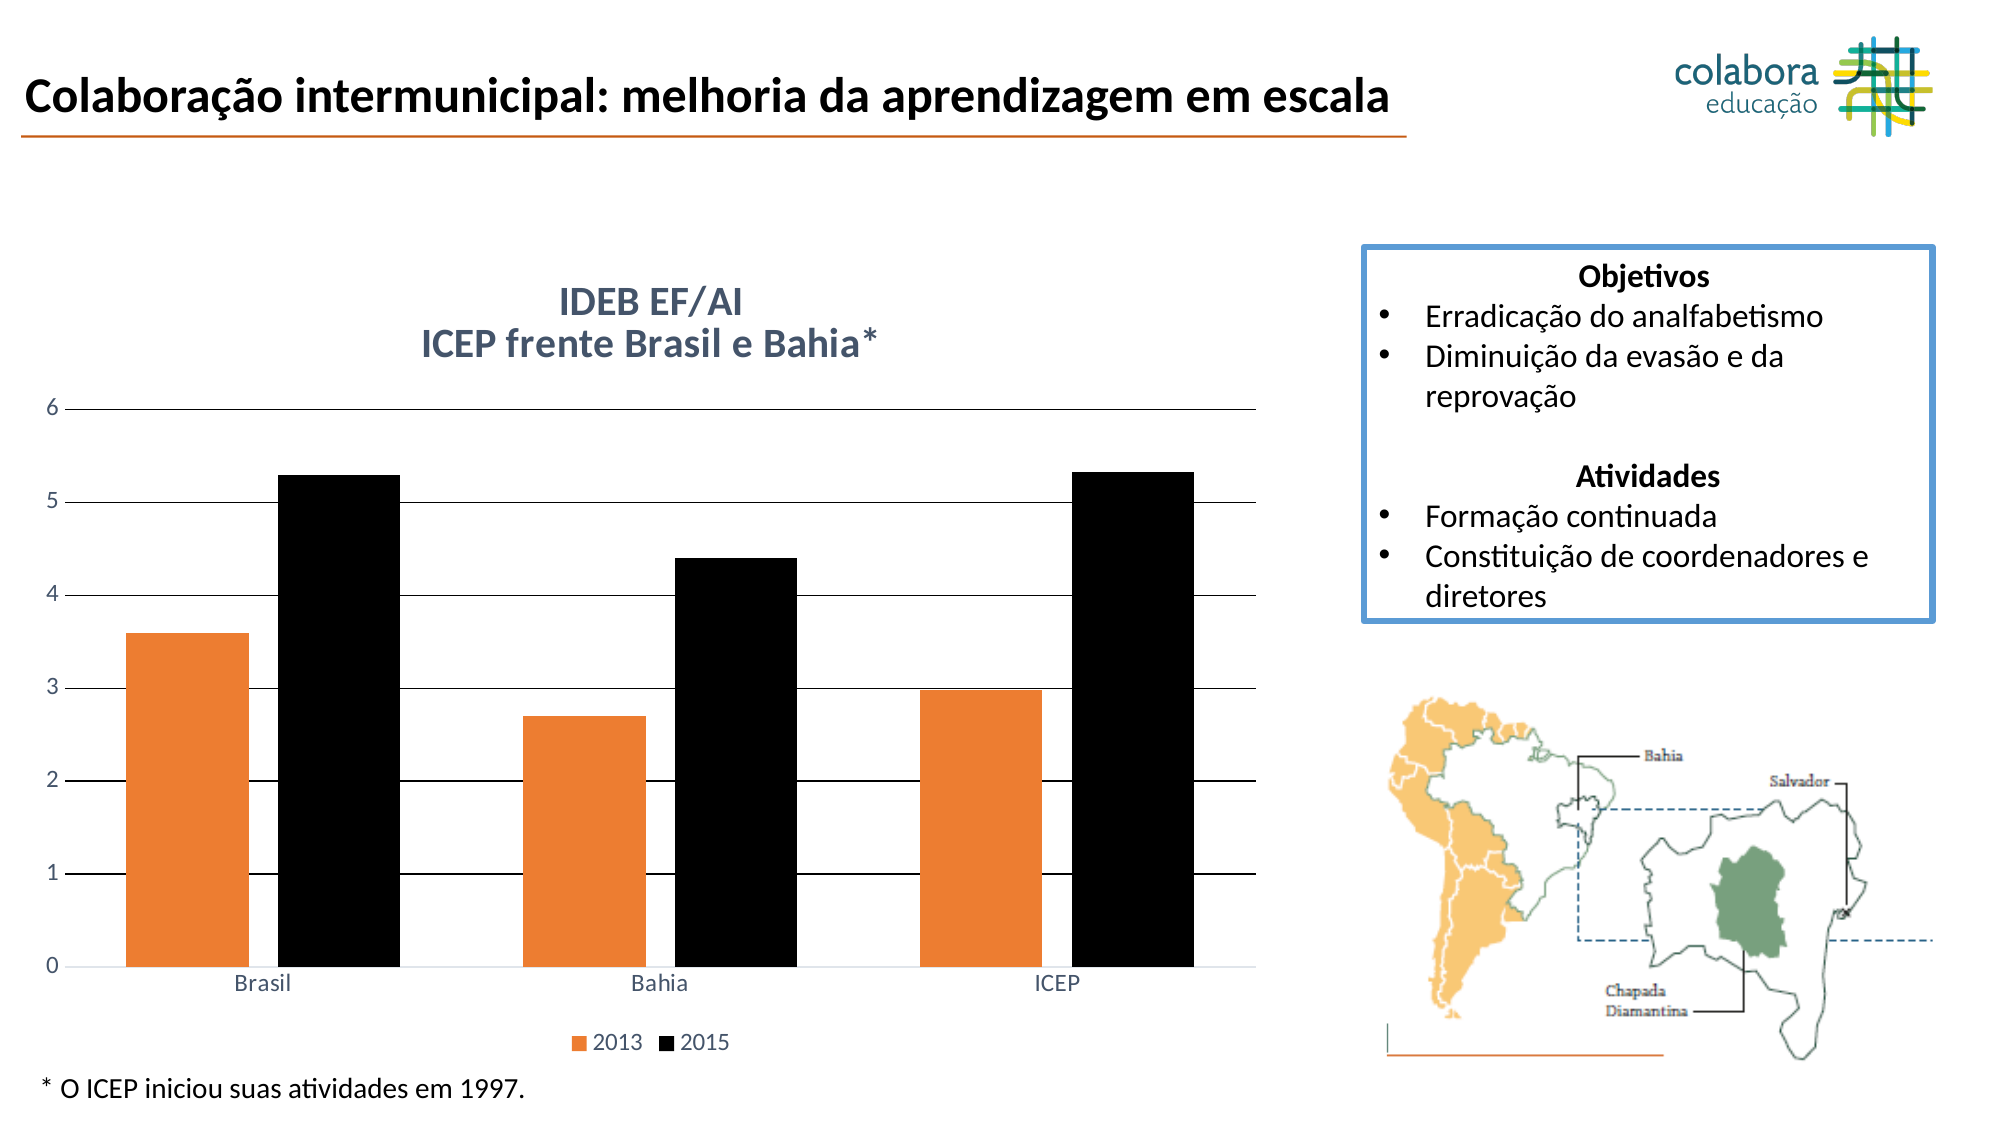

Colaboração intermunicipal: melhoria da aprendizagem em escala
### Chart: IDEB EF/AI
ICEP frente Brasil e Bahia*
| Category | 2013 | 2015 |
|---|---|---|
| Brasil | 3.6 | 5.3 |
| Bahia | 2.7 | 4.4 |
| ICEP | 2.98181818181818 | 5.32727272727273 |Objetivos
Erradicação do analfabetismo
Diminuição da evasão e da reprovação
Atividades
Formação continuada
Constituição de coordenadores e diretores
* O ICEP iniciou suas atividades em 1997.